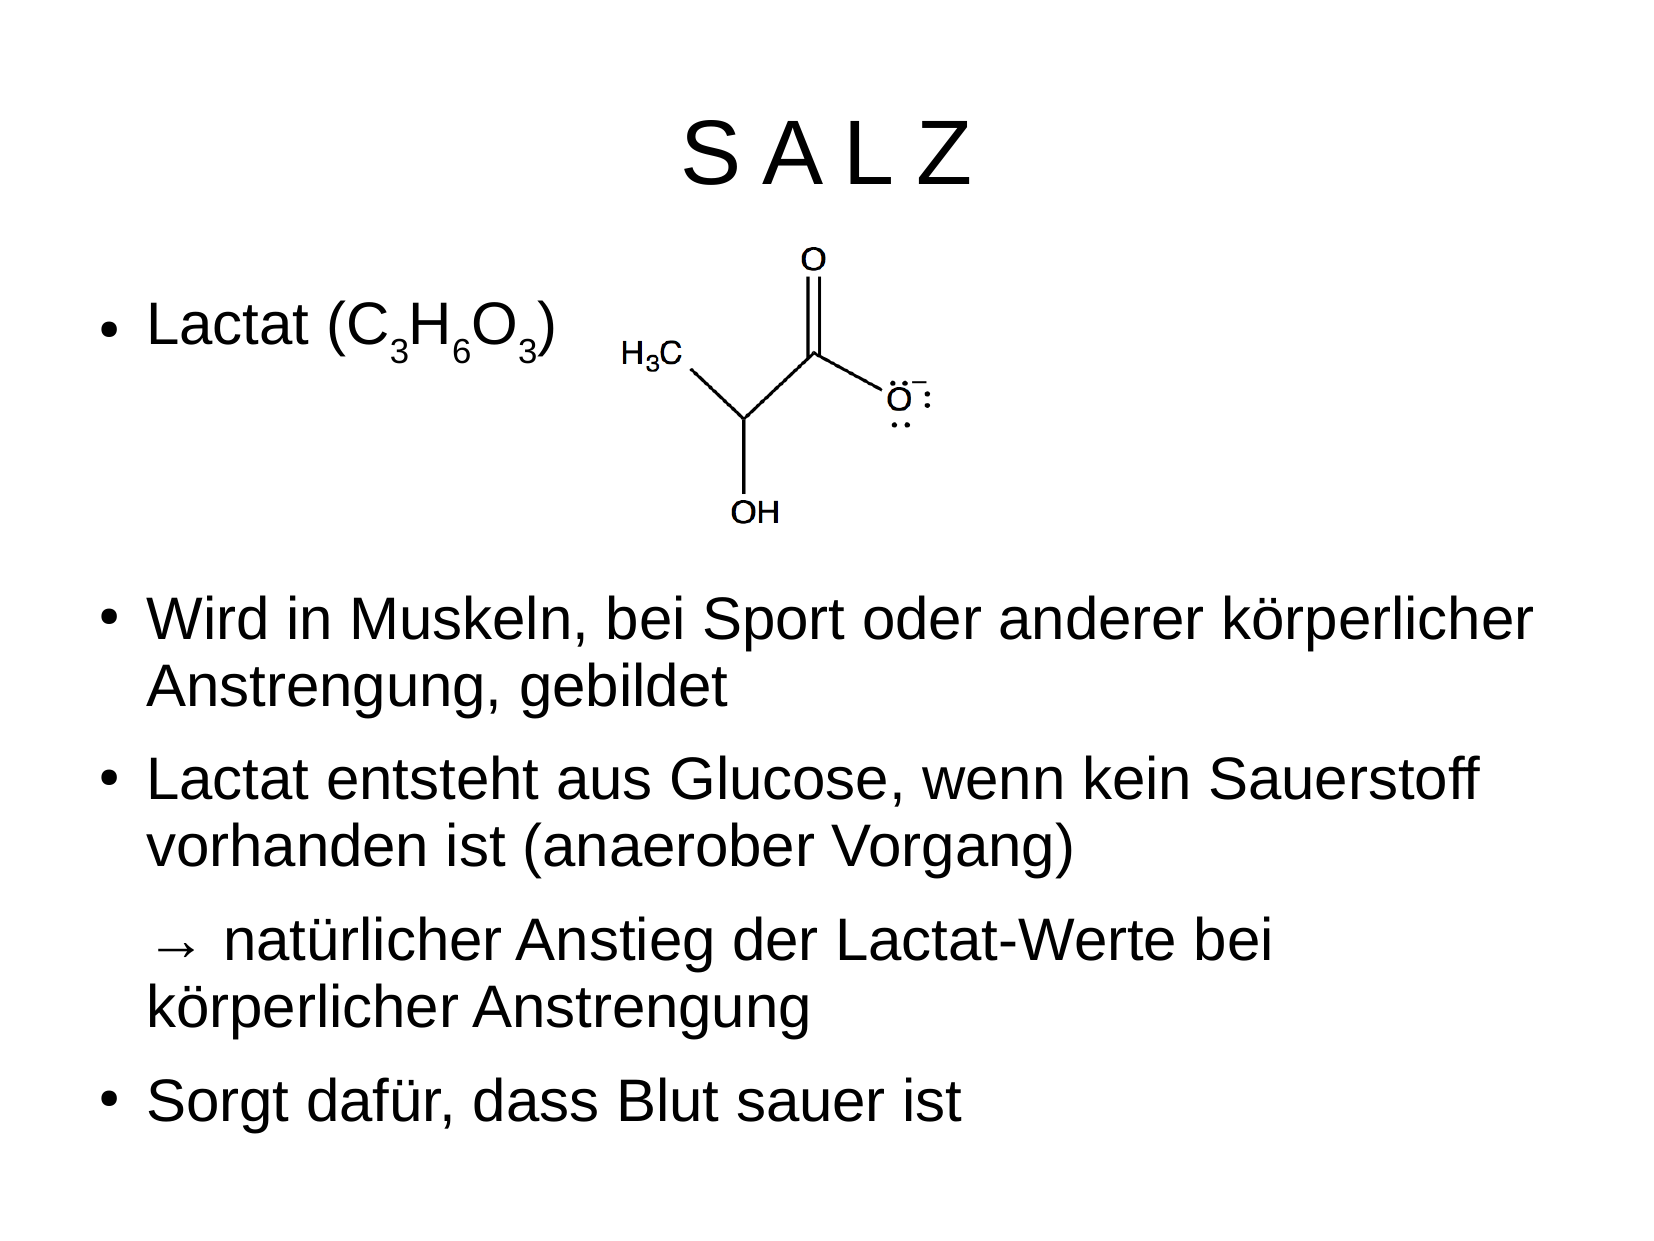

# S A L Z
Lactat (C3H6O3)
Wird in Muskeln, bei Sport oder anderer körperlicher Anstrengung, gebildet
Lactat entsteht aus Glucose, wenn kein Sauerstoff vorhanden ist (anaerober Vorgang)
→ natürlicher Anstieg der Lactat-Werte bei körperlicher Anstrengung
Sorgt dafür, dass Blut sauer ist